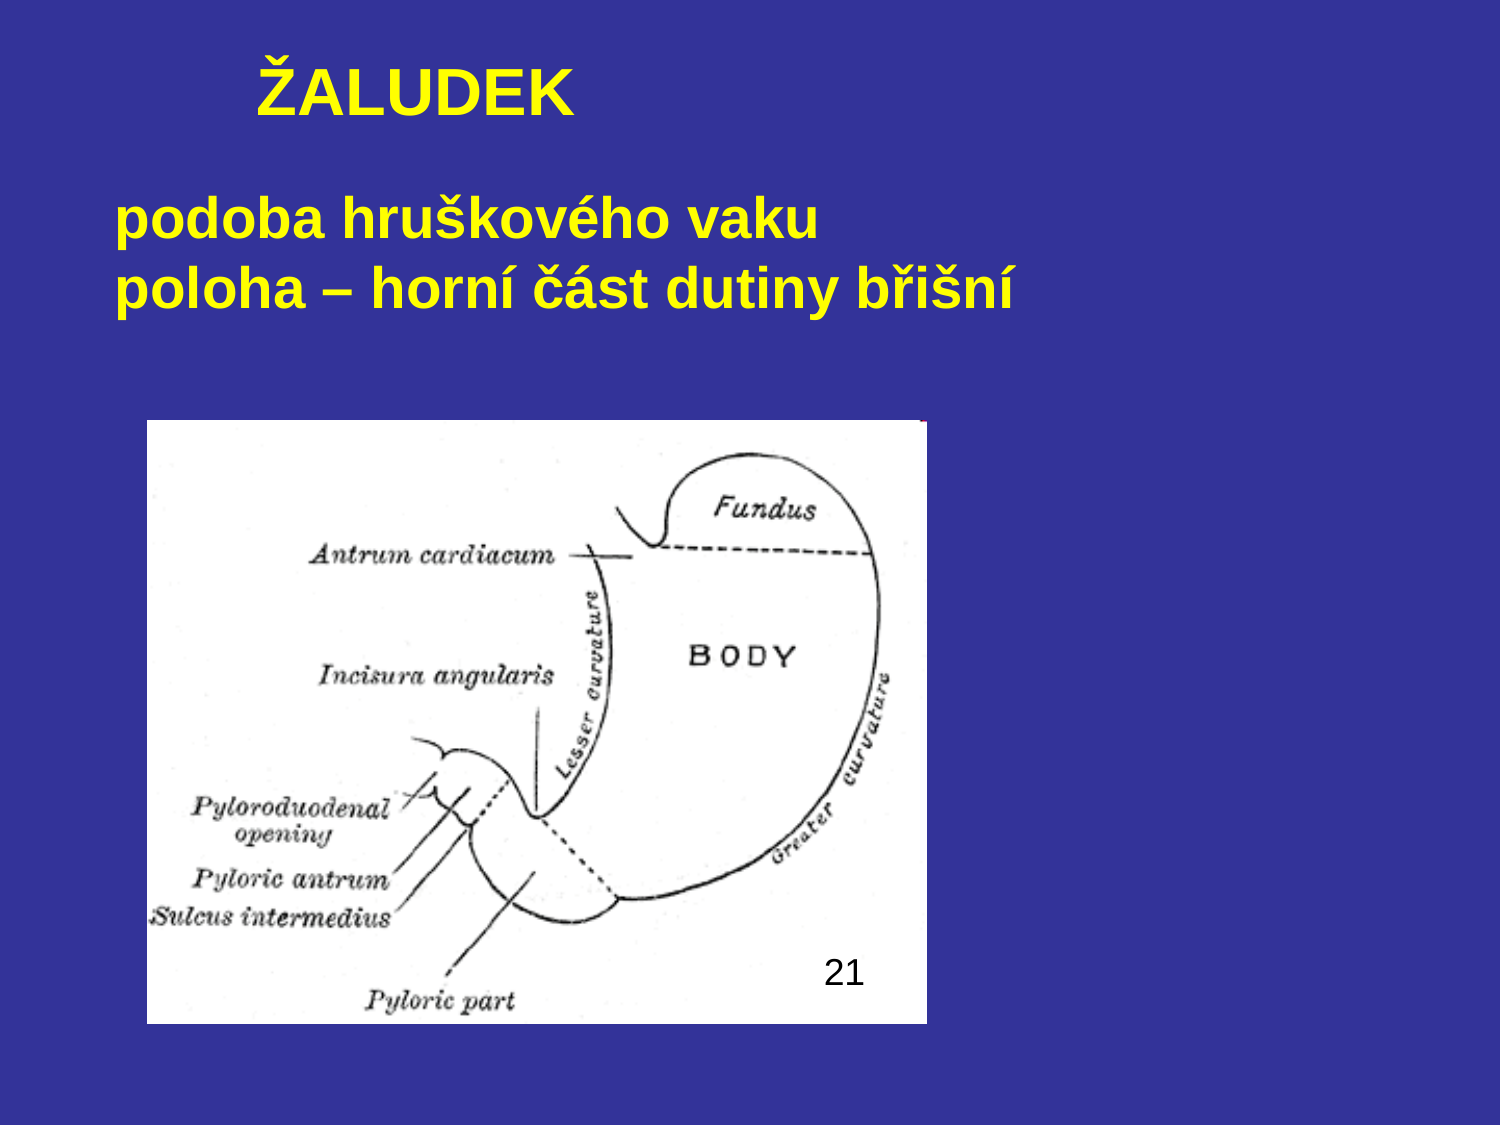

ŽALUDEK
podoba hruškového vaku
poloha – horní část dutiny břišní
21